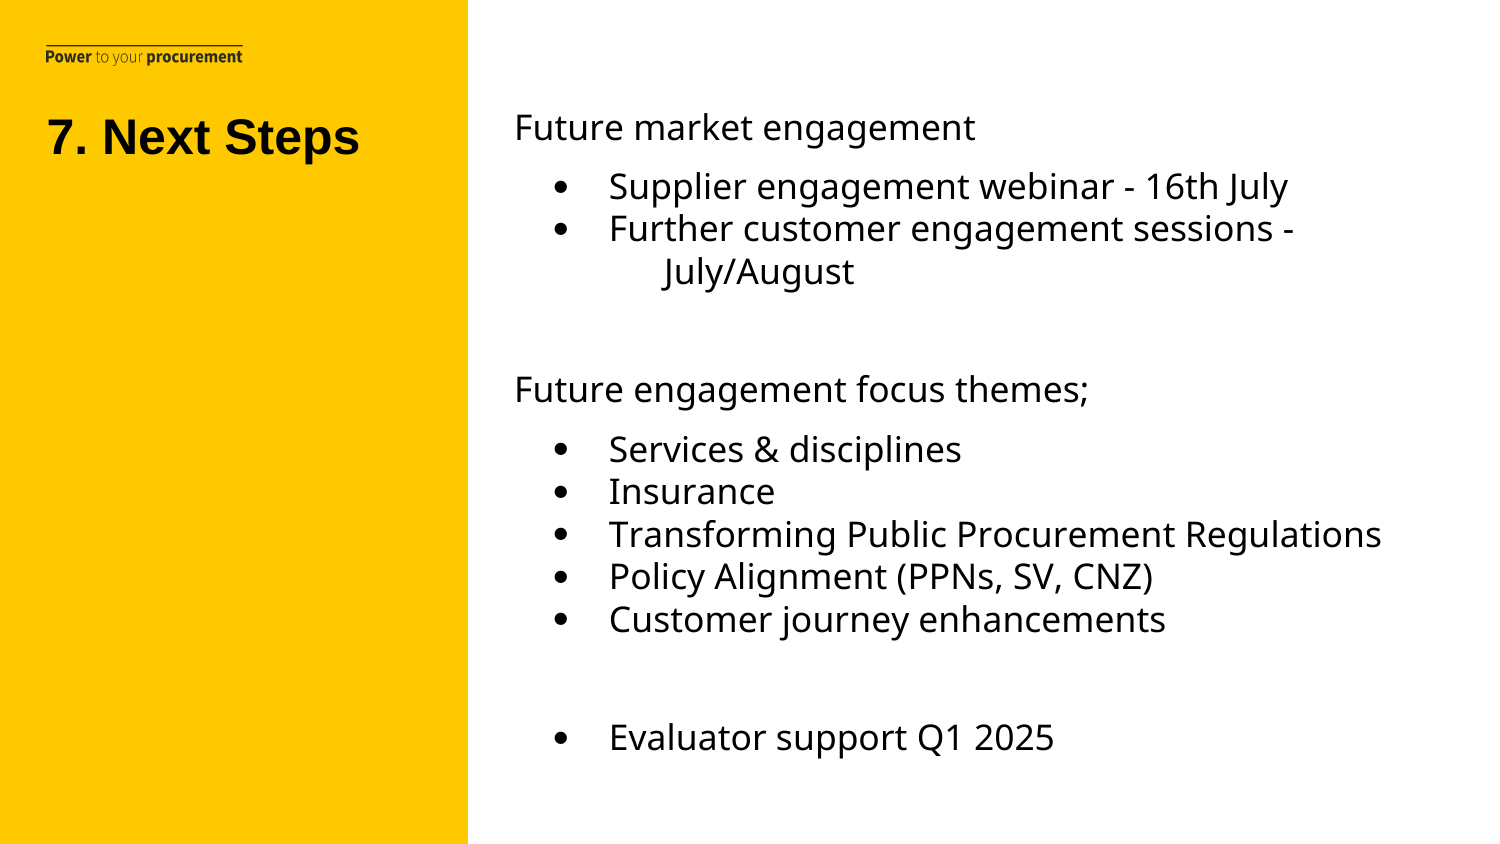

7. Next Steps
# Future market engagement
Supplier engagement webinar - 16th July
Further customer engagement sessions - July/August
Future engagement focus themes;
Services & disciplines
Insurance
Transforming Public Procurement Regulations
Policy Alignment (PPNs, SV, CNZ)
Customer journey enhancements
Evaluator support Q1 2025